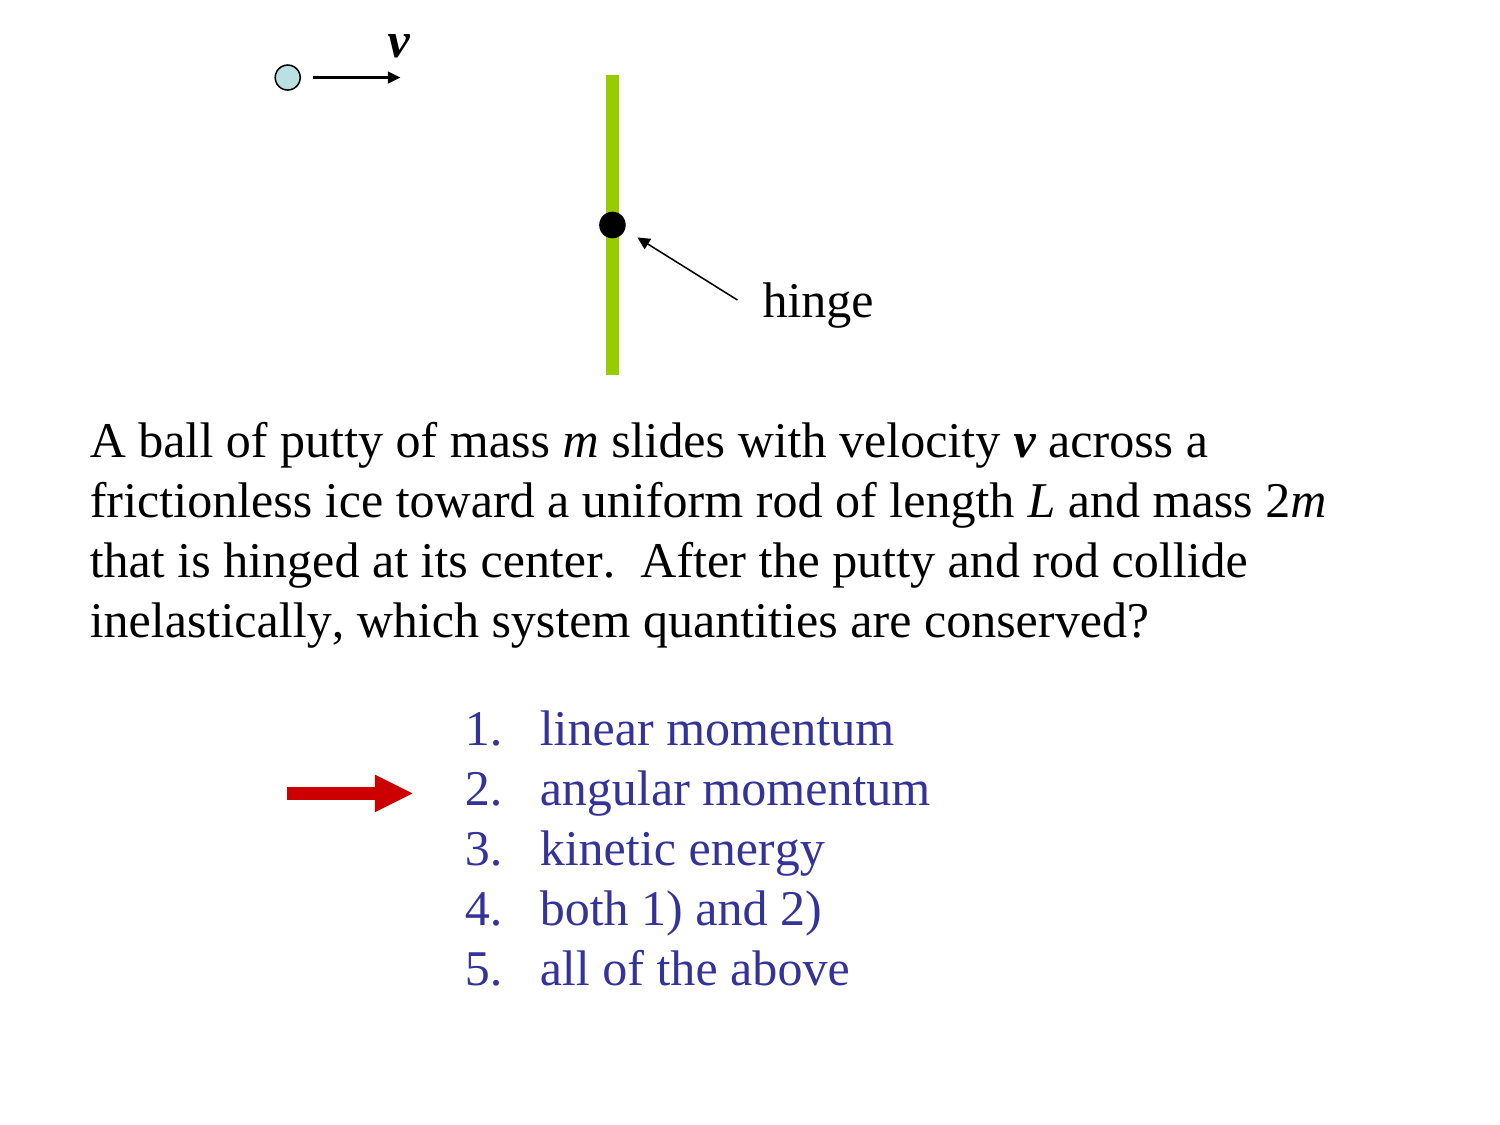

v
hinge
A ball of putty of mass m slides with velocity v across a frictionless ice toward a uniform rod of length L and mass 2m that is hinged at its center. After the putty and rod collide inelastically, which system quantities are conserved?
linear momentum
angular momentum
kinetic energy
both 1) and 2)
all of the above